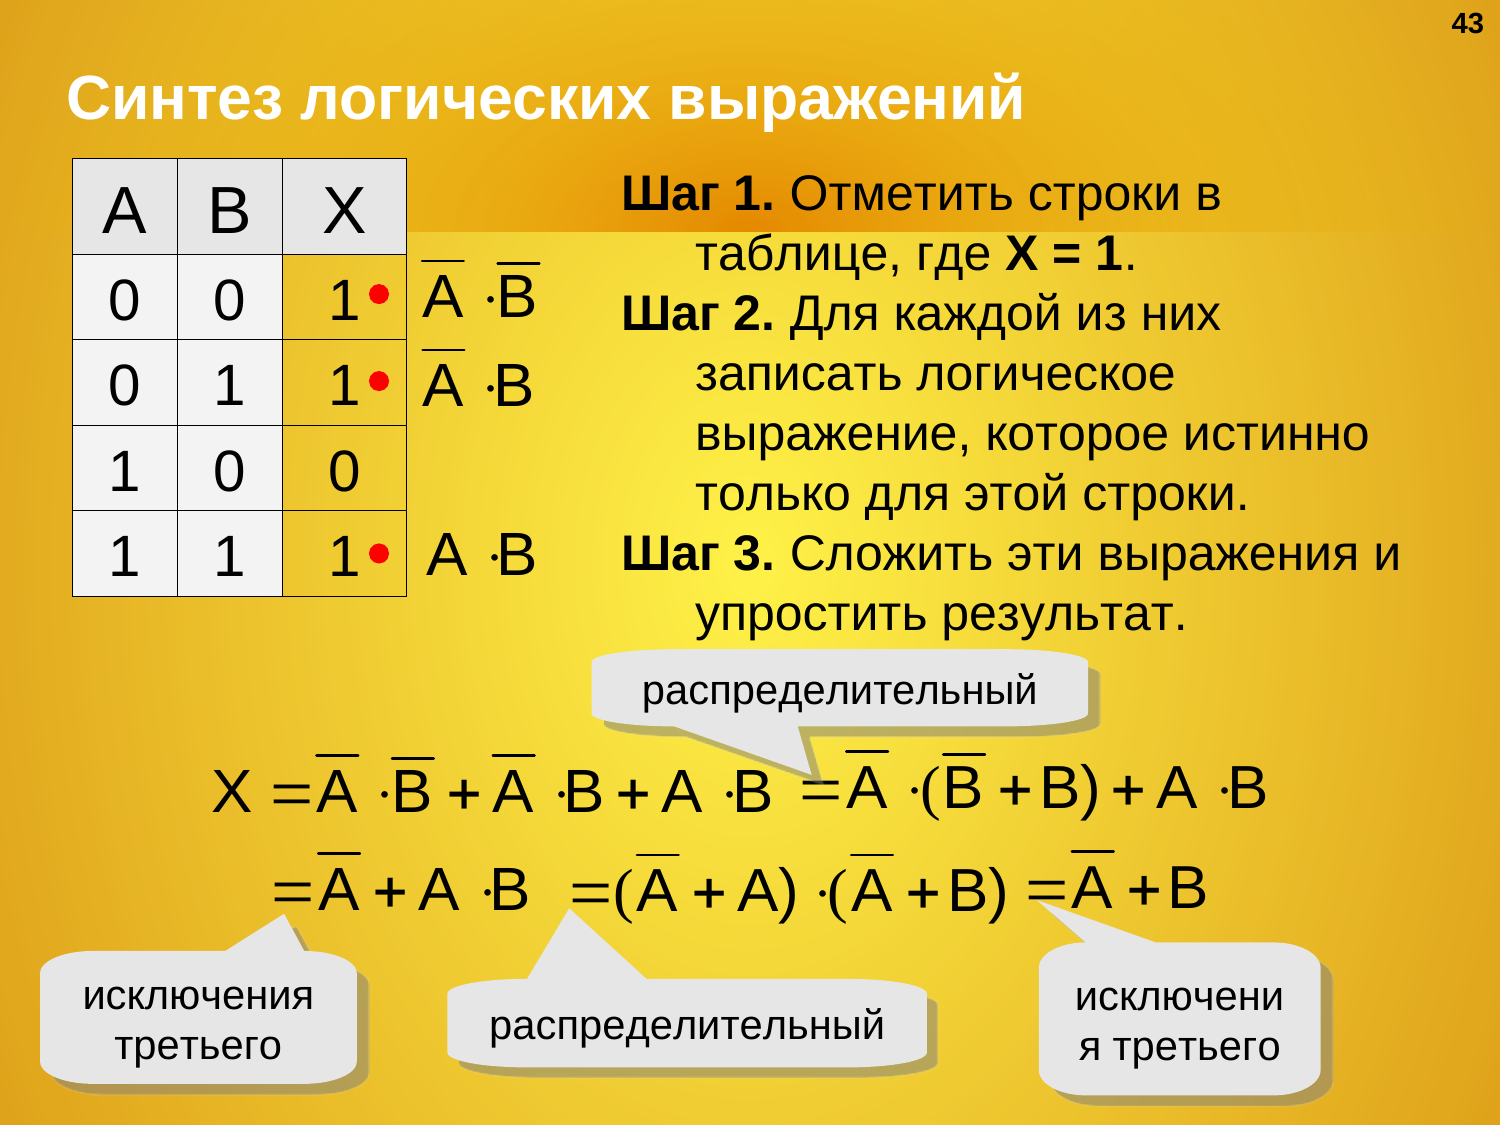

# Синтез логических выражений
Шаг 1. Отметить строки в таблице, где X = 1.
Шаг 2. Для каждой из них записать логическое выражение, которое истинно только для этой строки.
Шаг 3. Сложить эти выражения и упростить результат.
| A | B | X |
| --- | --- | --- |
| 0 | 0 | 1 |
| 0 | 1 | 1 |
| 1 | 0 | 0 |
| 1 | 1 | 1 |
распределительный
исключения третьего
исключения третьего
распределительный